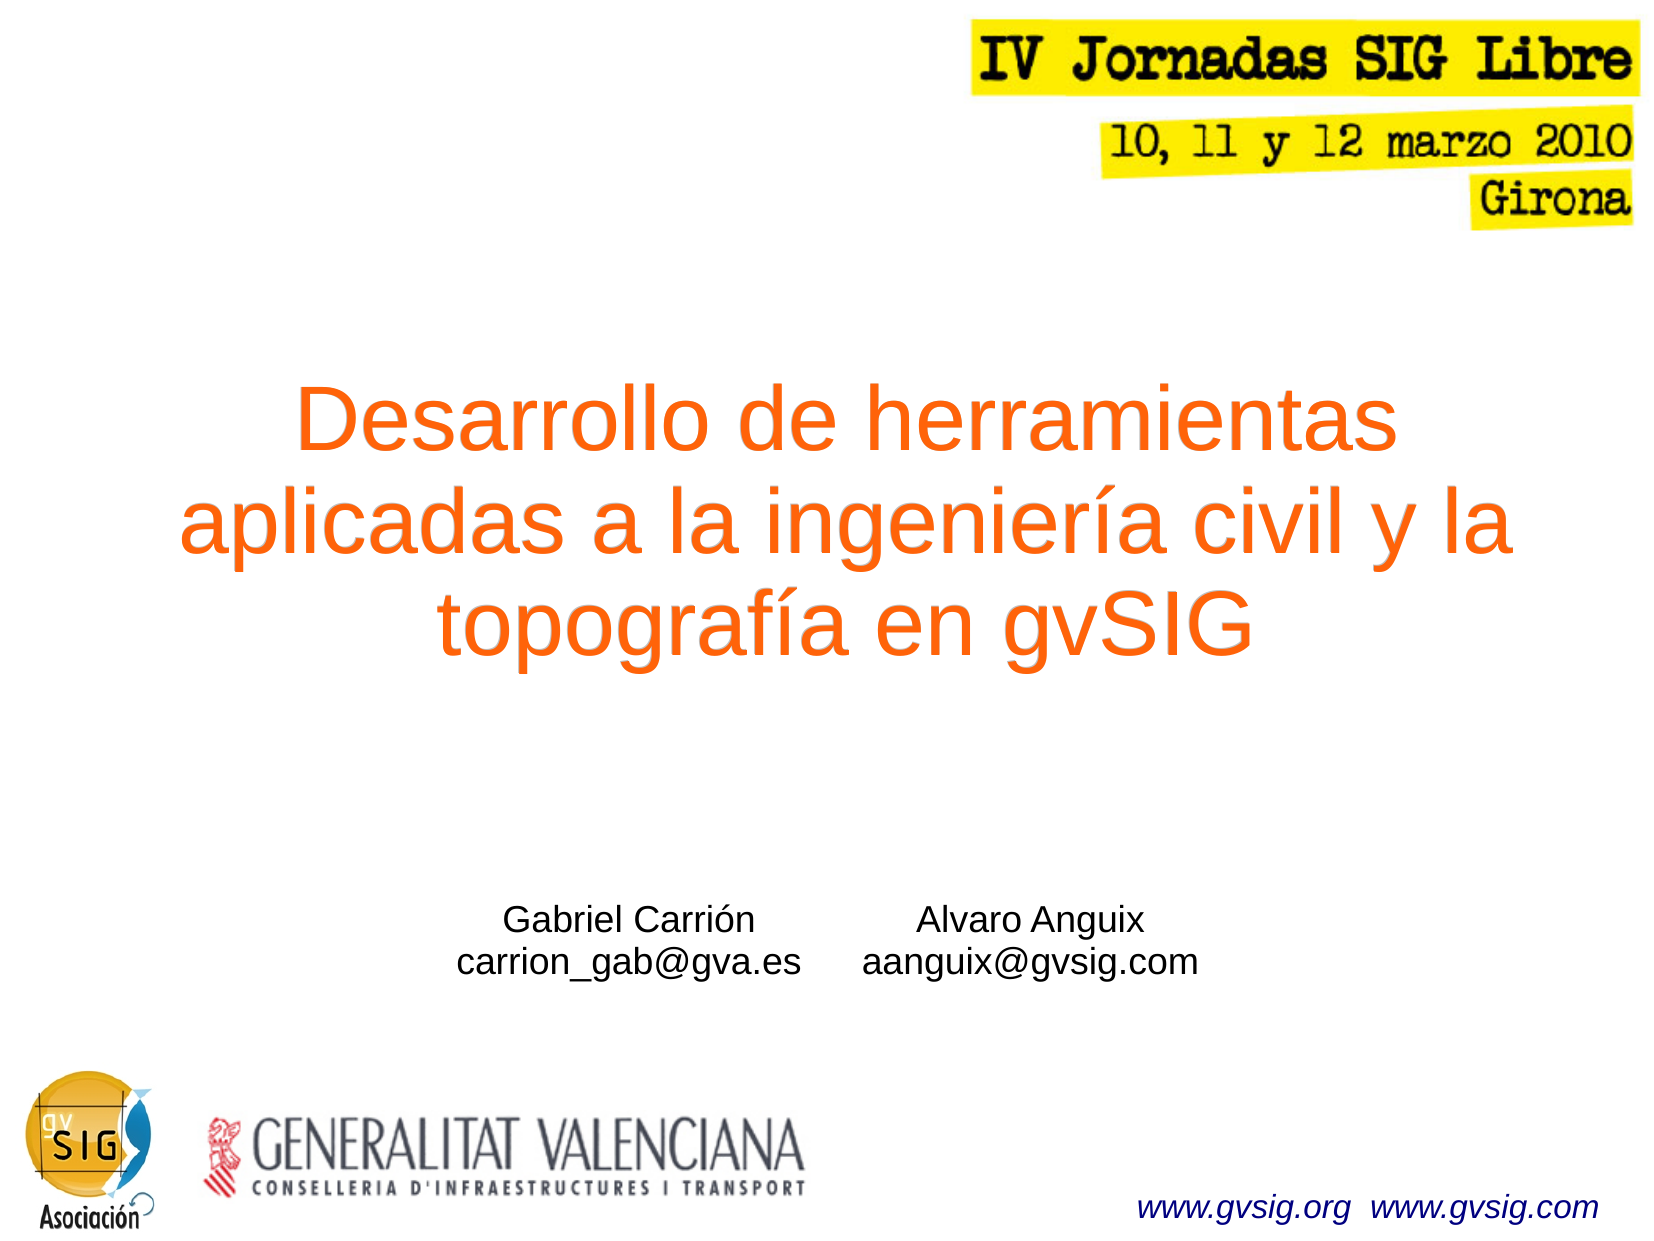

Desarrollo de herramientas aplicadas a la ingeniería civil y la topografía en gvSIG
Alvaro Anguix
aanguix@gvsig.com
Gabriel Carrión
carrion_gab@gva.es